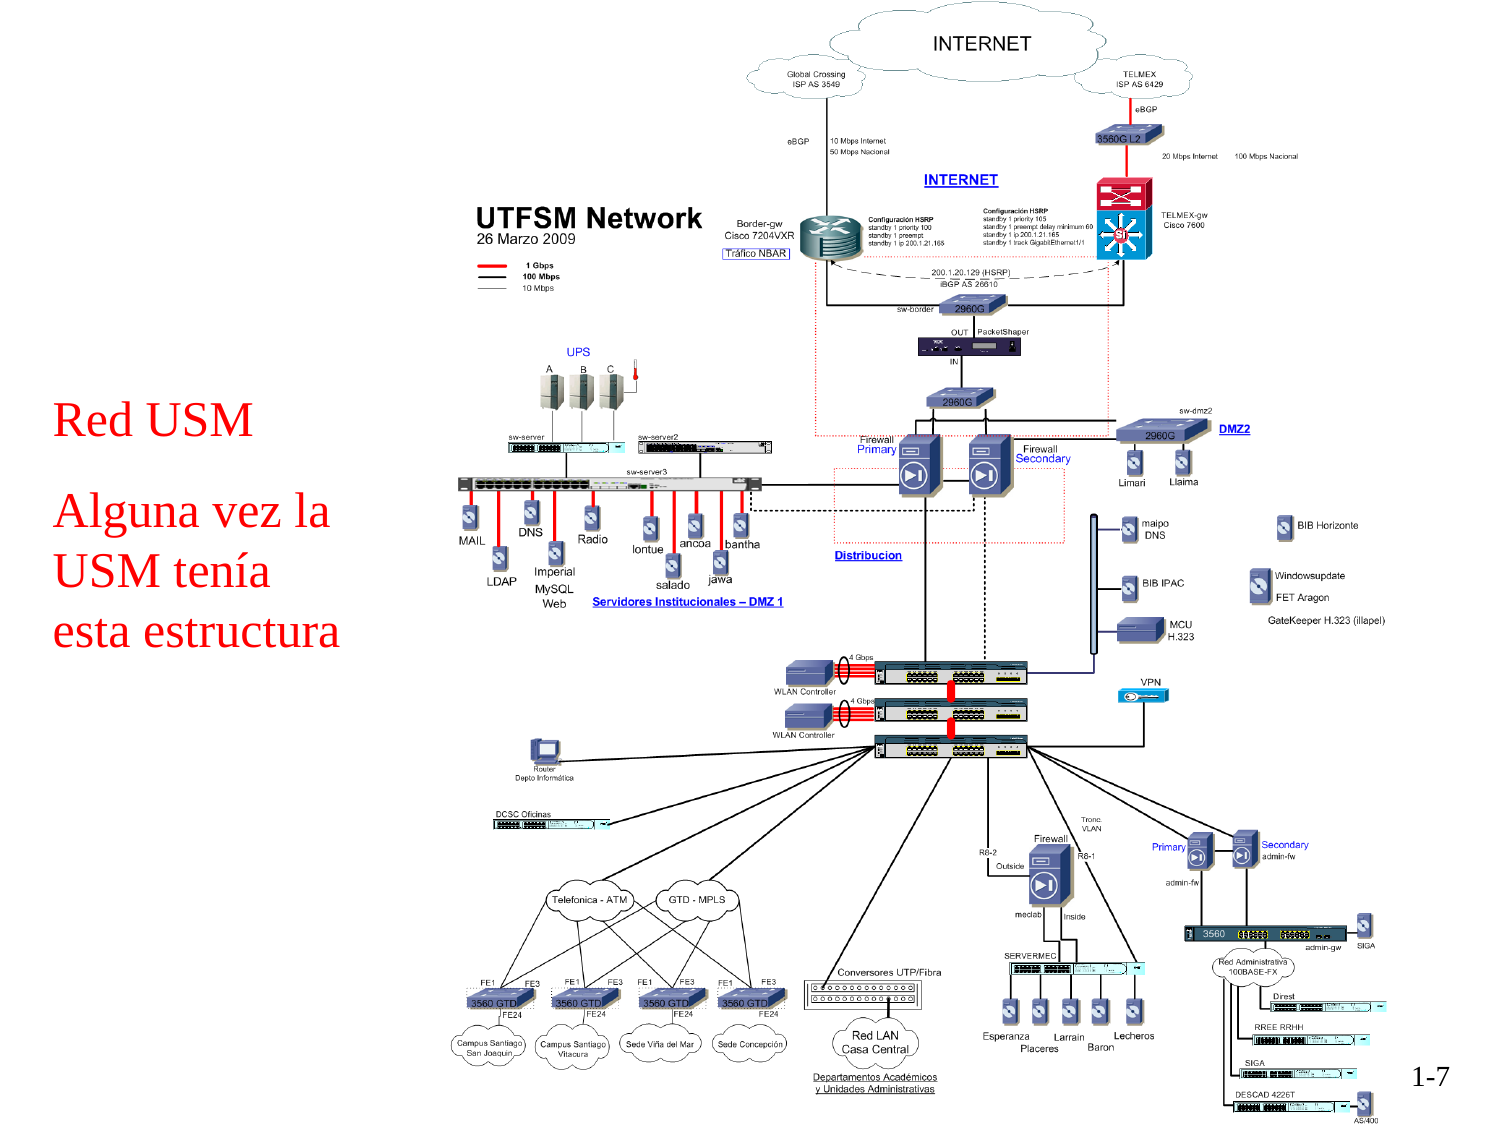

Red USM
Alguna vez la USM tenía esta estructura
 Introducción